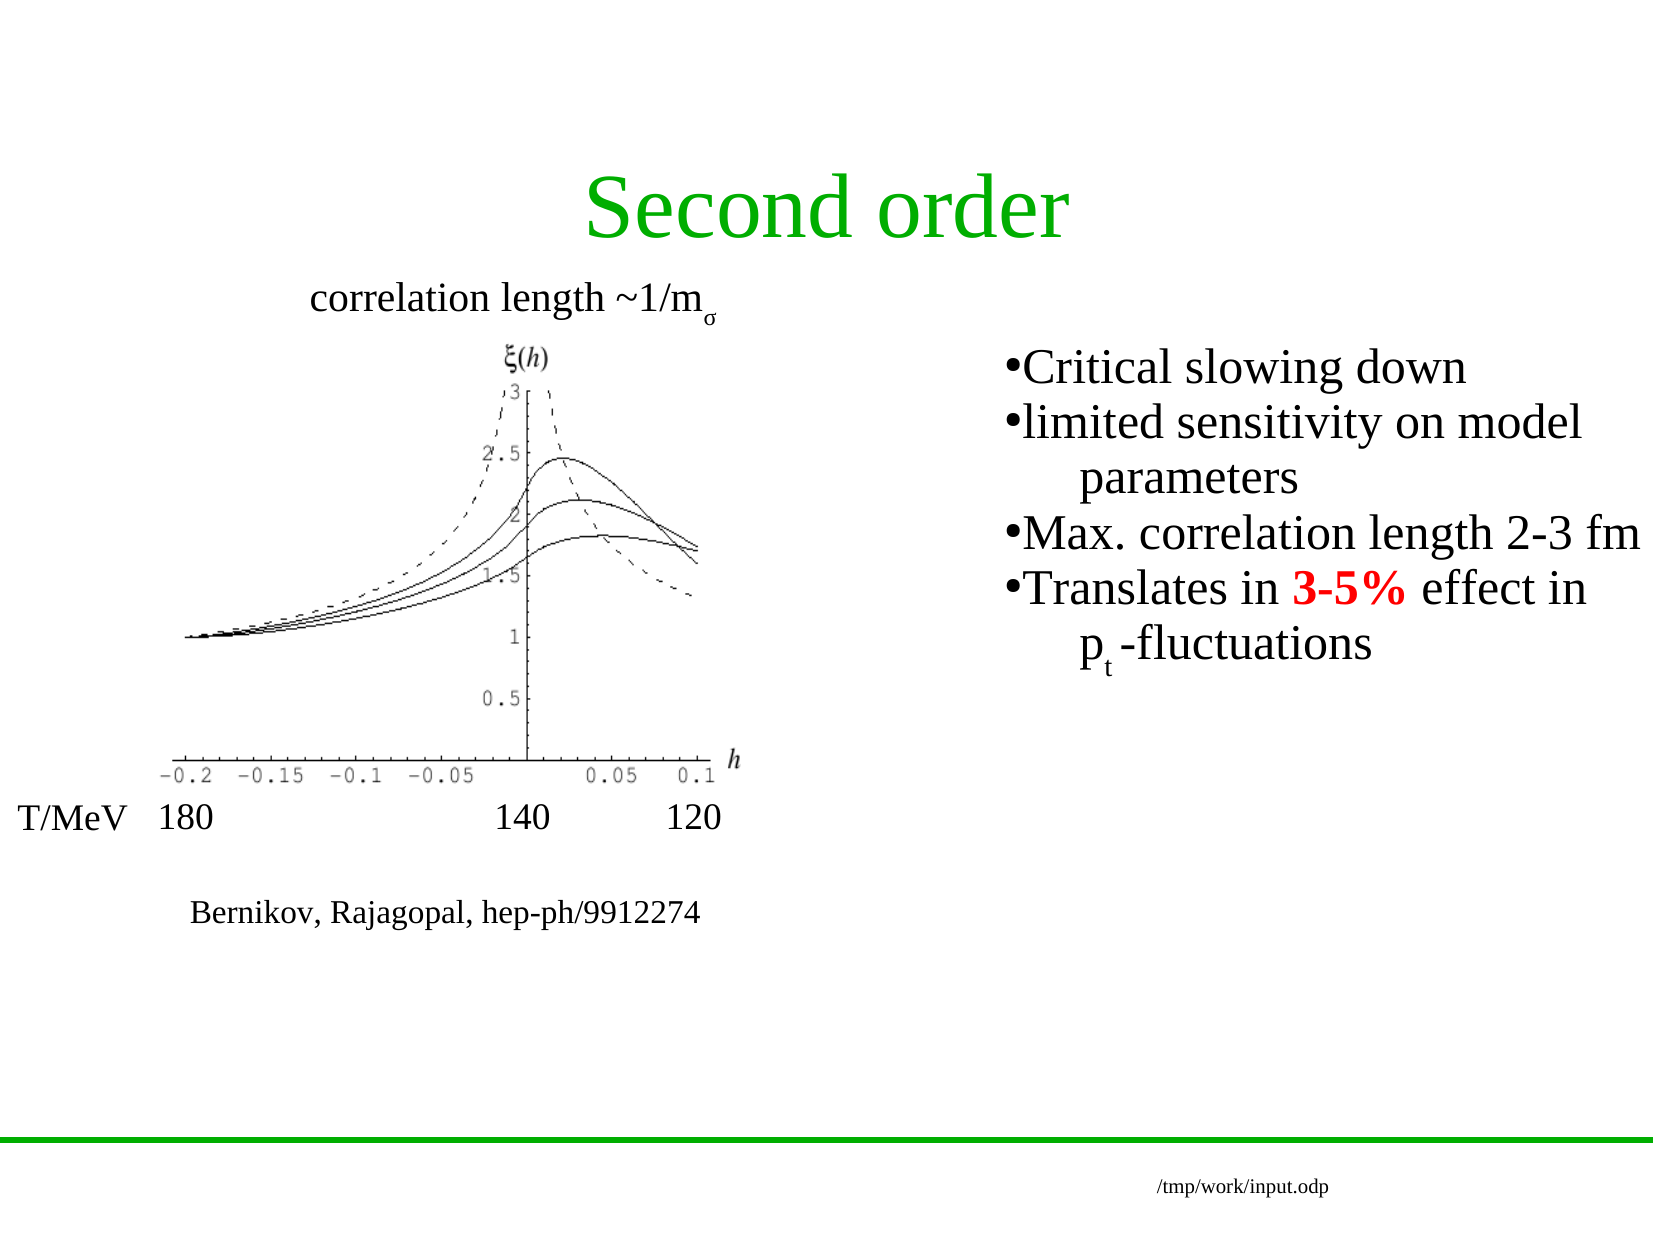

# Second order
correlation length ~1/mσ
Critical slowing down
limited sensitivity on model
	parameters
Max. correlation length 2-3 fm
Translates in 3-5% effect in
	pt -fluctuations
180
140
120
T/MeV
Bernikov, Rajagopal, hep-ph/9912274